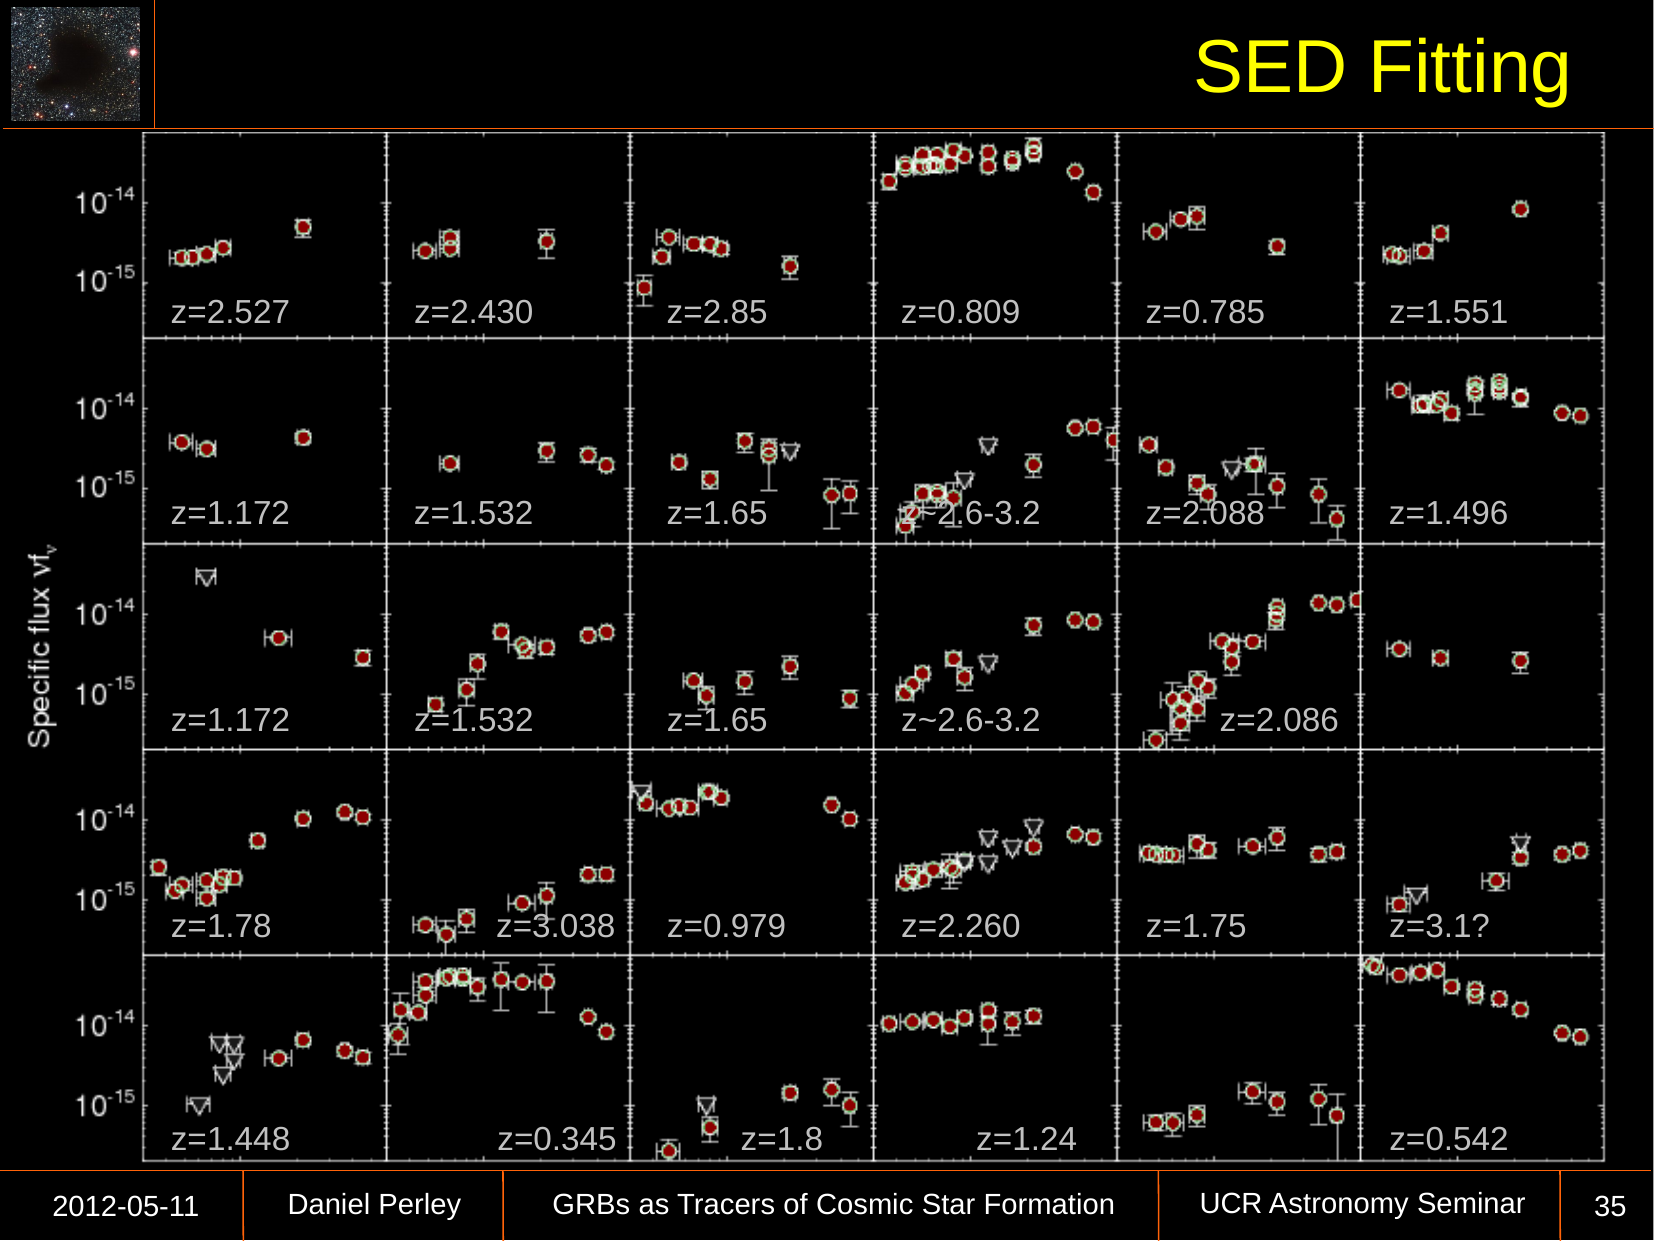

# SED Fitting
z=2.527		 z=2.430	 	 z=2.85	 	 z=0.809		z=0.785		 z=1.551
z=1.172		 z=1.532	 	 z=1.65	 	 z~2.6-3.2 		z=2.088		 z=1.496
z=1.172		 z=1.532	 	 z=1.65	 	 z~2.6-3.2 		 z=2.086
z=1.78 	 z=3.038	 z=0.979 	 z=2.260 		z=1.75		 z=3.1?
z=1.448	 	 z=0.345	 z=1.8 	 z=1.24 			 	 z=0.542
2012-05-11
35